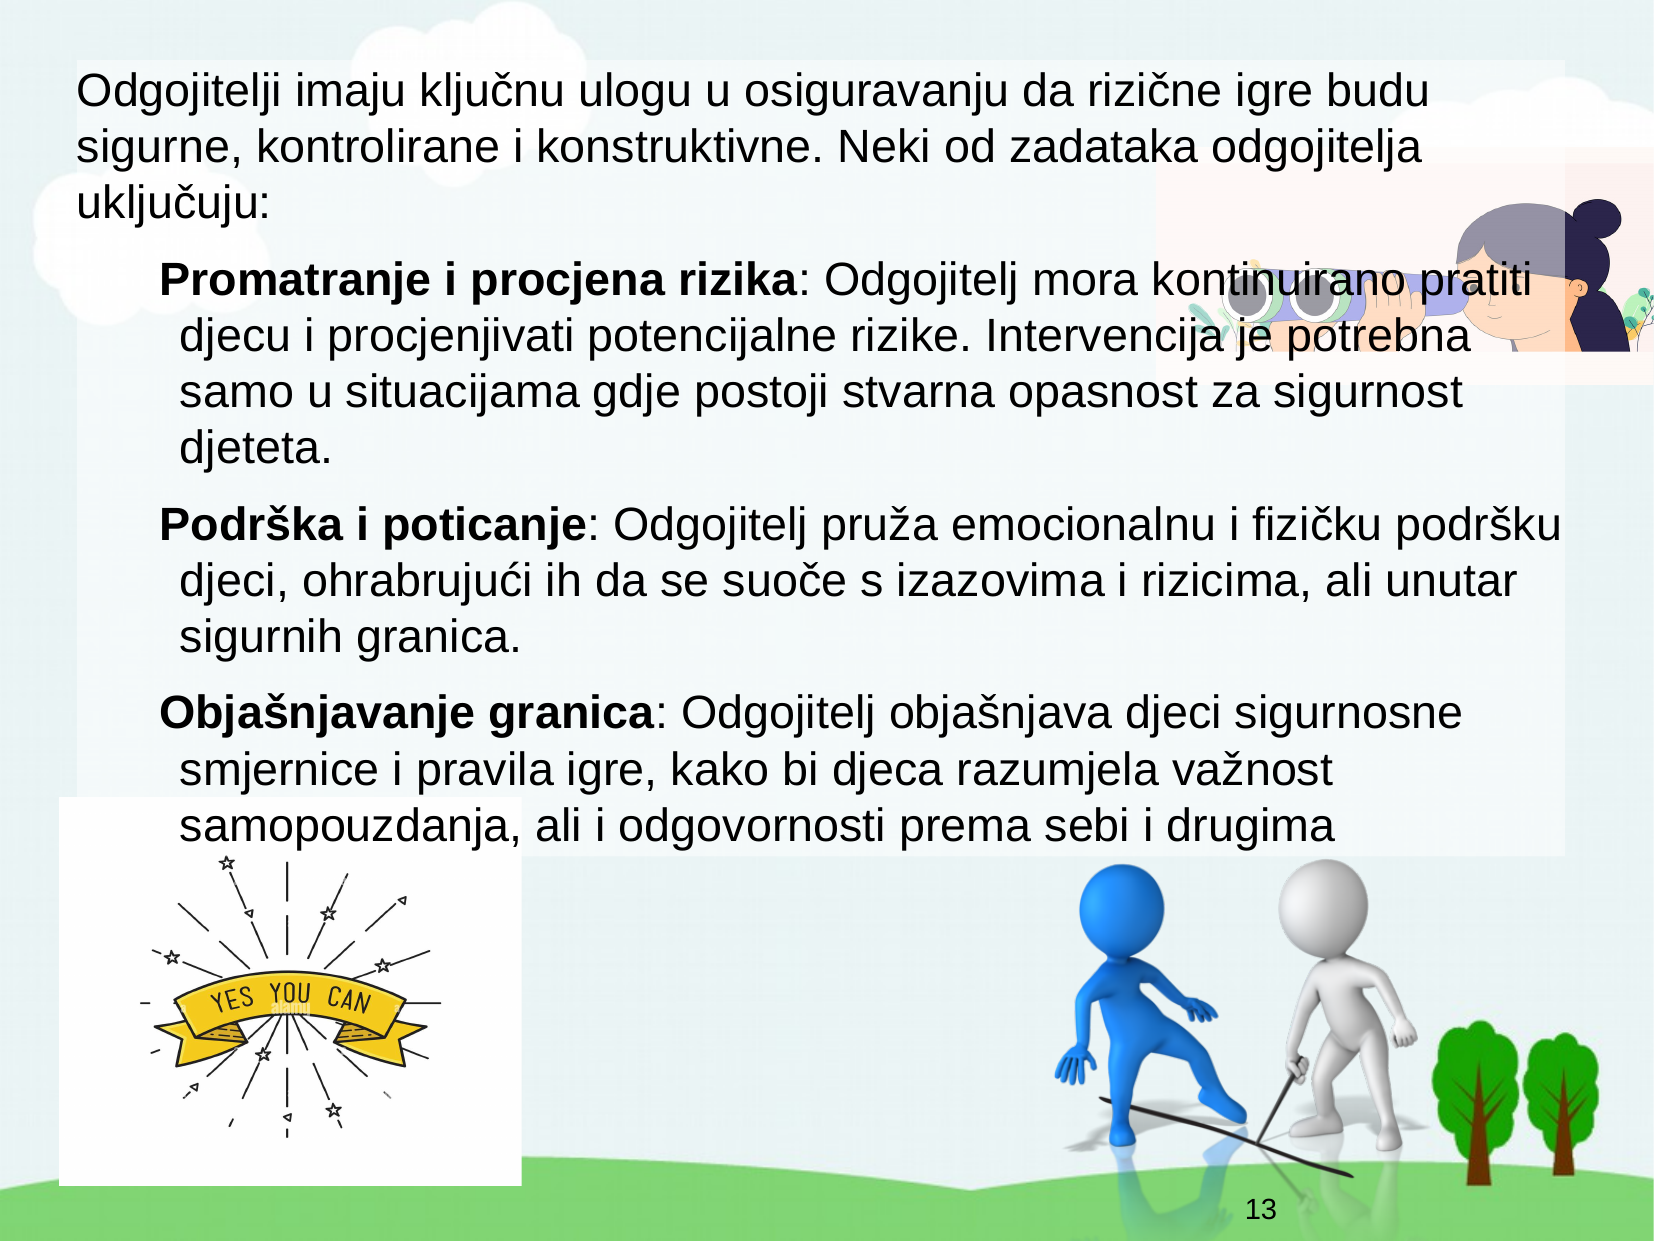

# Odgojitelji imaju ključnu ulogu u osiguravanju da rizične igre budu sigurne, kontrolirane i konstruktivne. Neki od zadataka odgojitelja uključuju:
Promatranje i procjena rizika: Odgojitelj mora kontinuirano pratiti djecu i procjenjivati potencijalne rizike. Intervencija je potrebna samo u situacijama gdje postoji stvarna opasnost za sigurnost djeteta.
Podrška i poticanje: Odgojitelj pruža emocionalnu i fizičku podršku djeci, ohrabrujući ih da se suoče s izazovima i rizicima, ali unutar sigurnih granica.
Objašnjavanje granica: Odgojitelj objašnjava djeci sigurnosne smjernice i pravila igre, kako bi djeca razumjela važnost samopouzdanja, ali i odgovornosti prema sebi i drugima